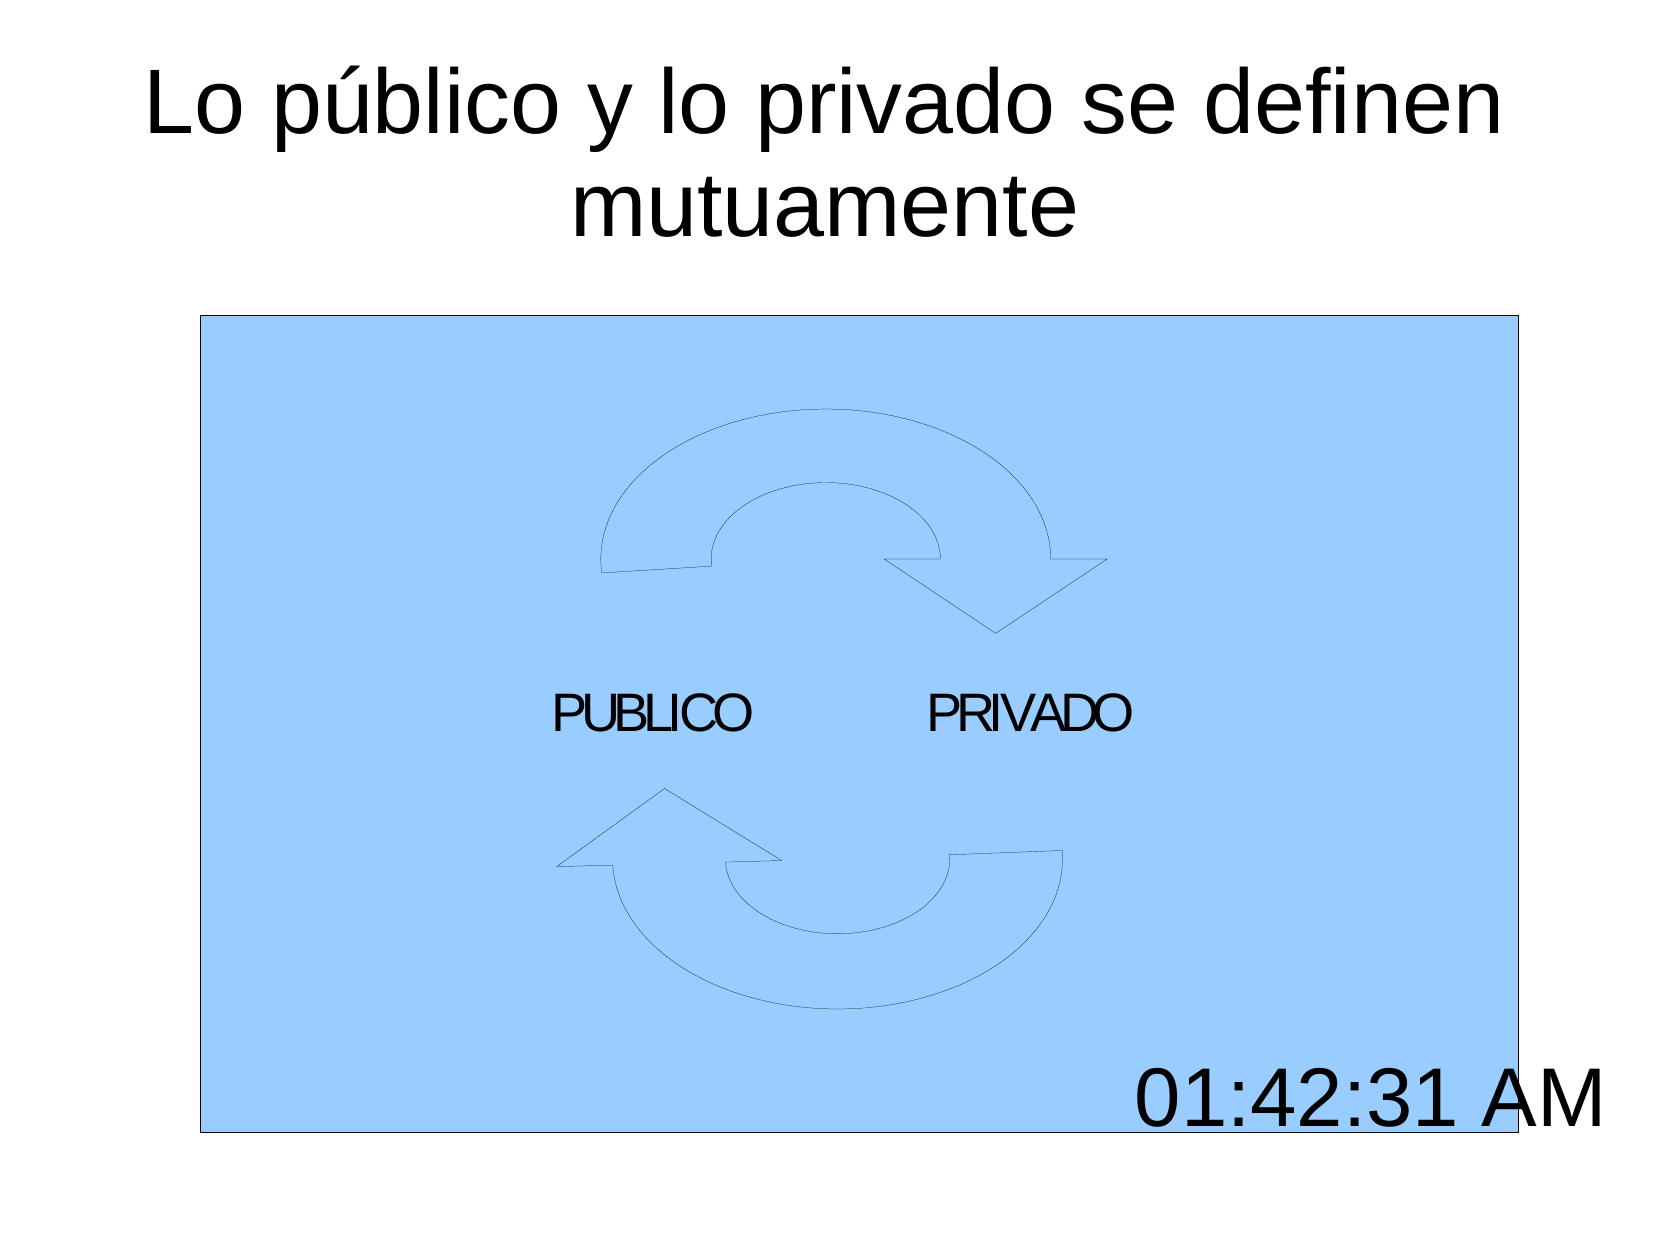

# Lo público y lo privado se definen mutuamente
03:12:32 AM